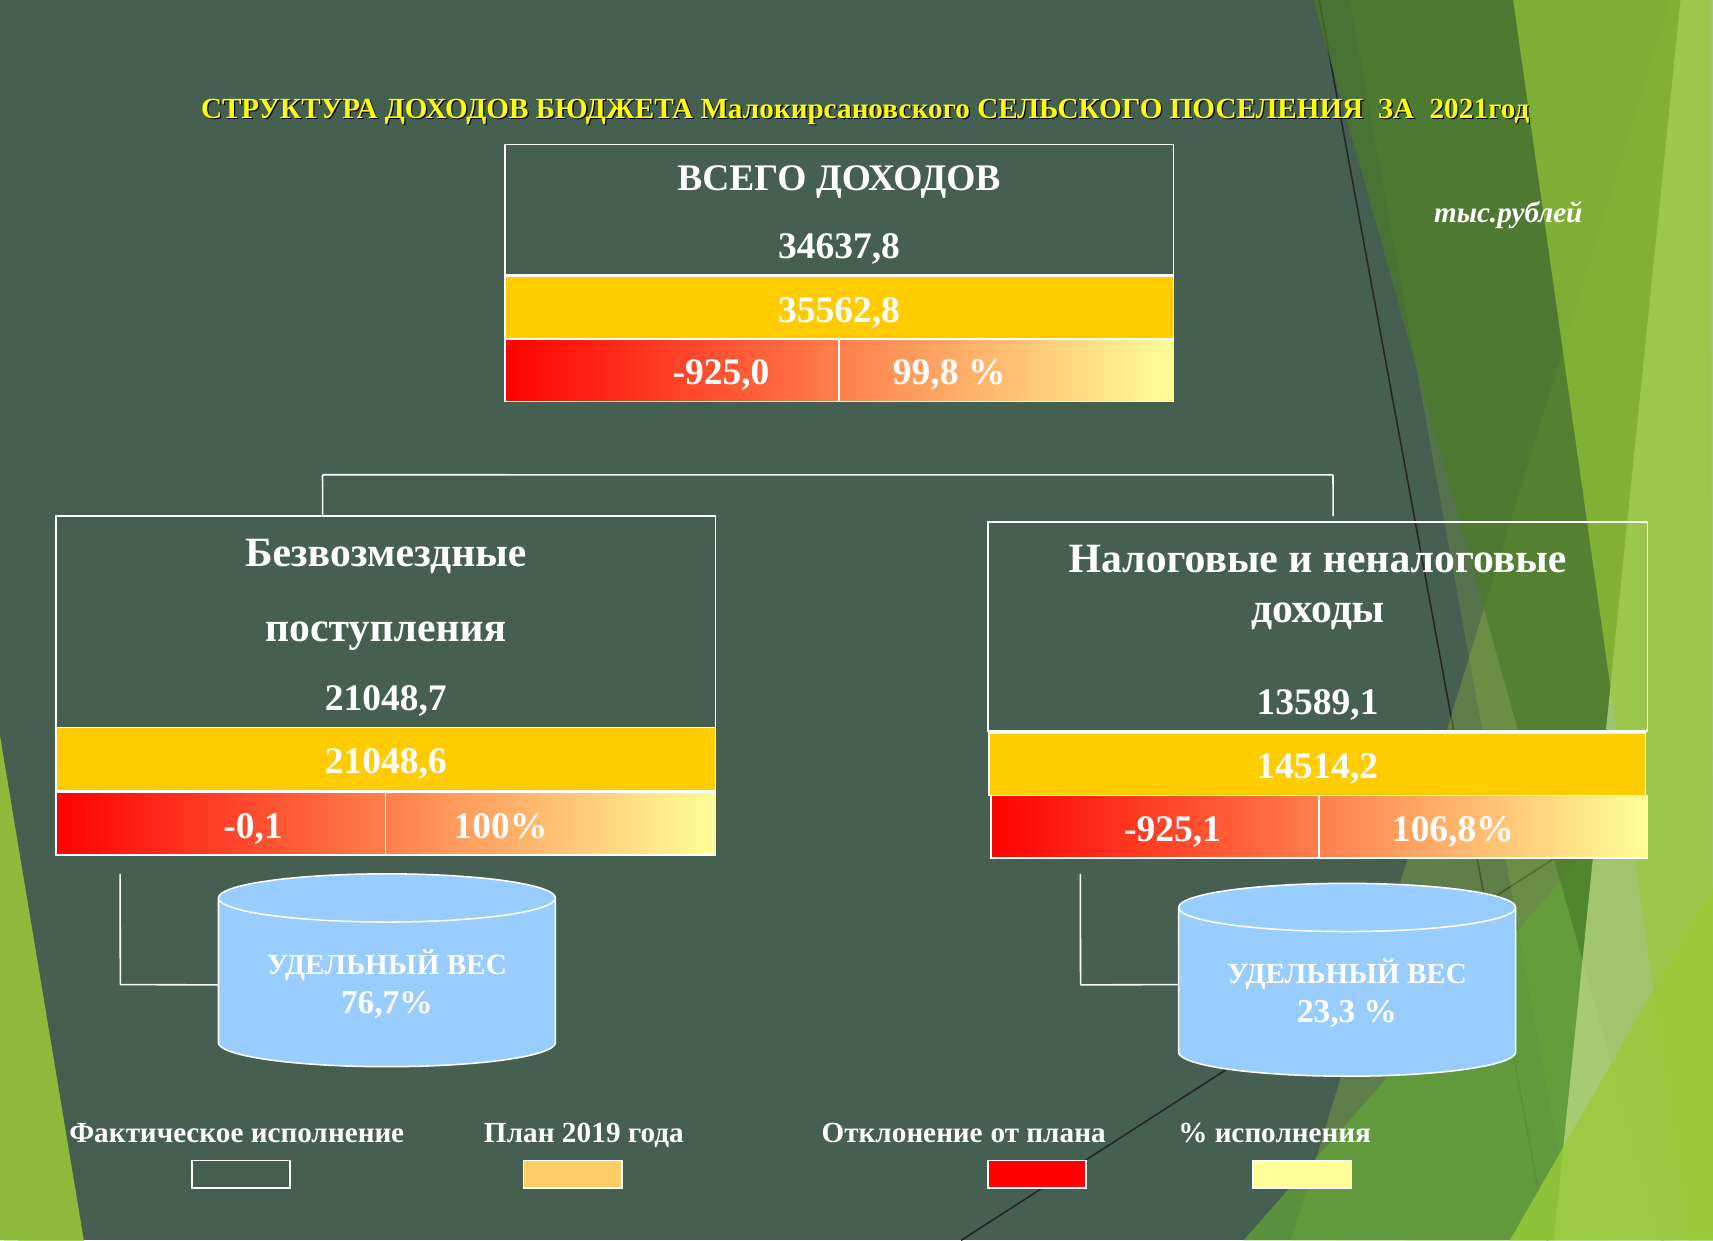

СТРУКТУРА ДОХОДОВ БЮДЖЕТА Малокирсановского СЕЛЬСКОГО ПОСЕЛЕНИЯ ЗА 2021год
ВСЕГО ДОХОДОВ
34637,8
тыс.рублей
35562,8
Безвозмездные
поступления
21048,7
Налоговые и неналоговые доходы
13589,1
21048,6
УДЕЛЬНЫЙ ВЕС
76,7%
УДЕЛЬНЫЙ ВЕС
23,3 %
-925,0 99,8 %
14514,2
-0,1 100%
-925,1 106,8%
 Фактическое исполнение План 2019 года Отклонение от плана % исполнения